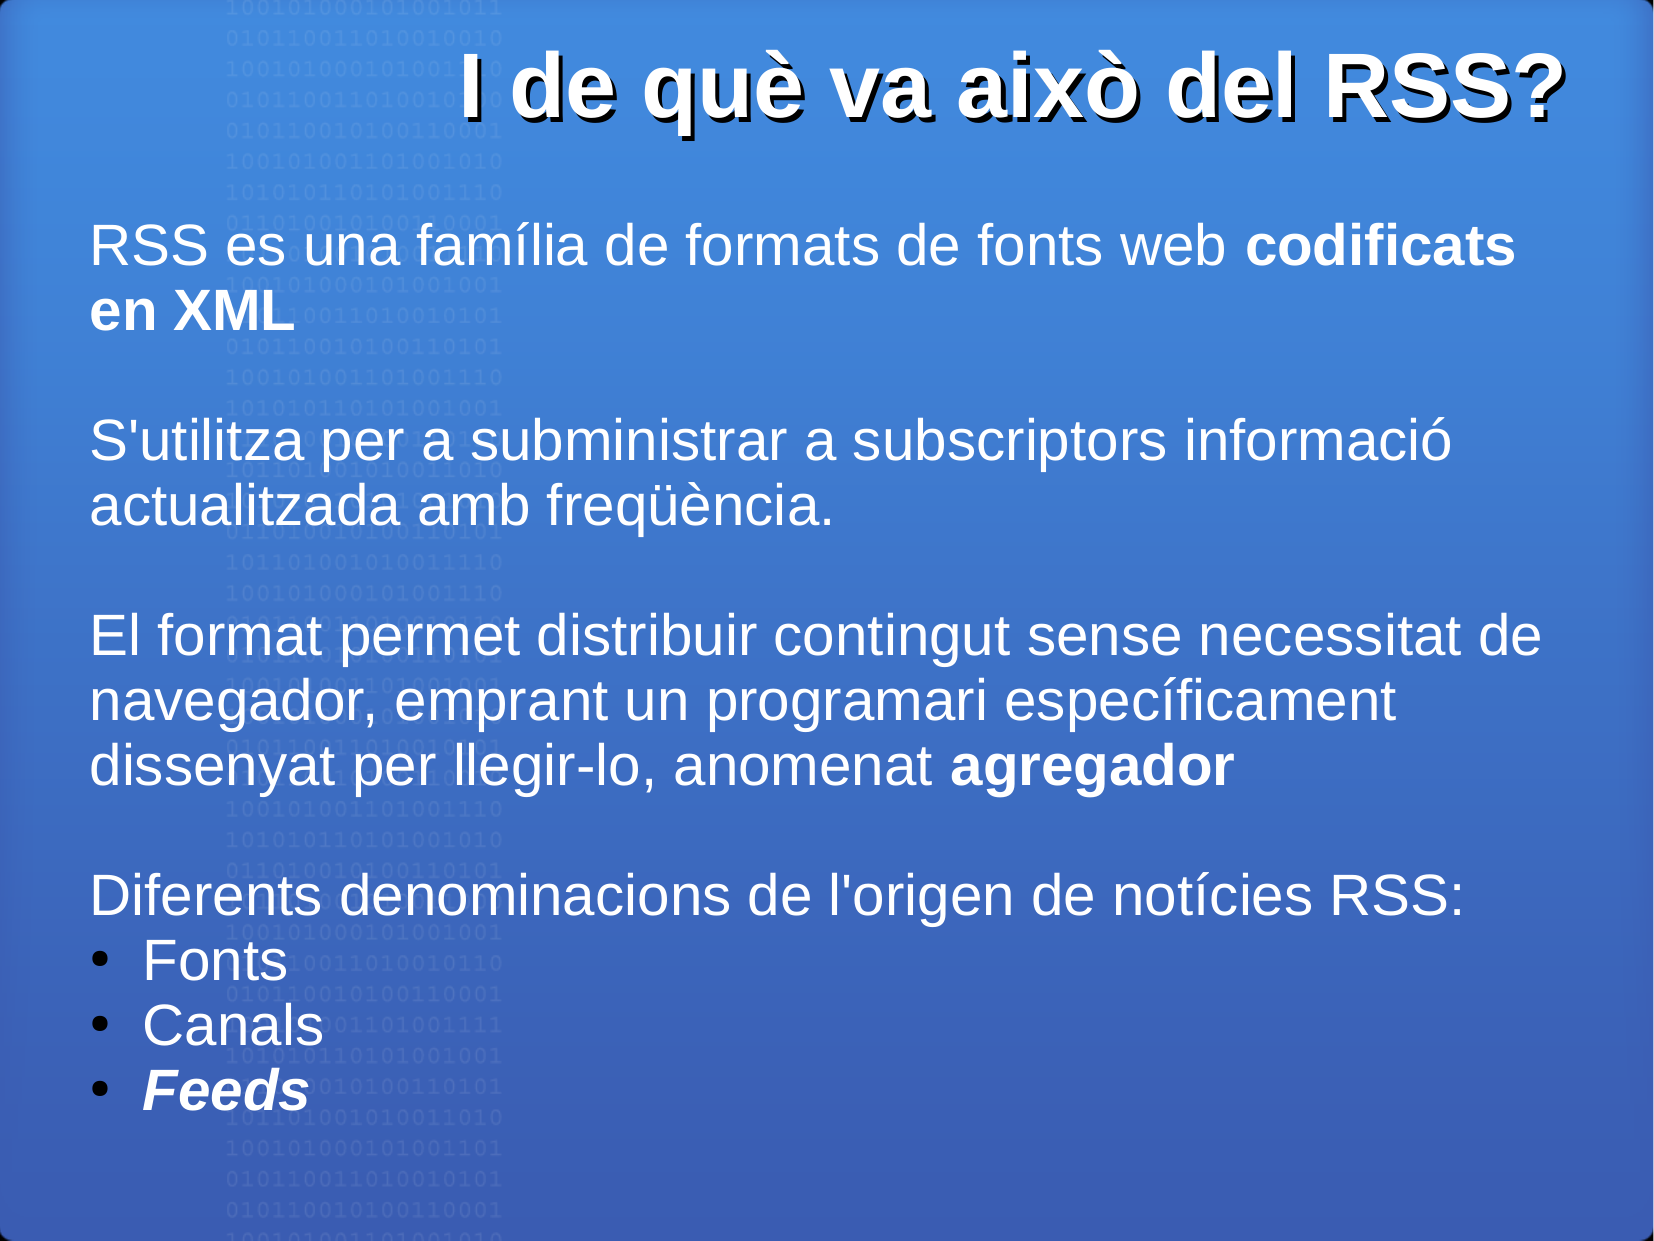

# I de què va això del RSS?
RSS es una família de formats de fonts web codificats en XML
S'utilitza per a subministrar a subscriptors informació actualitzada amb freqüència.
El format permet distribuir contingut sense necessitat de navegador, emprant un programari específicament dissenyat per llegir-lo, anomenat agregador
Diferents denominacions de l'origen de notícies RSS:
 Fonts
 Canals
 Feeds